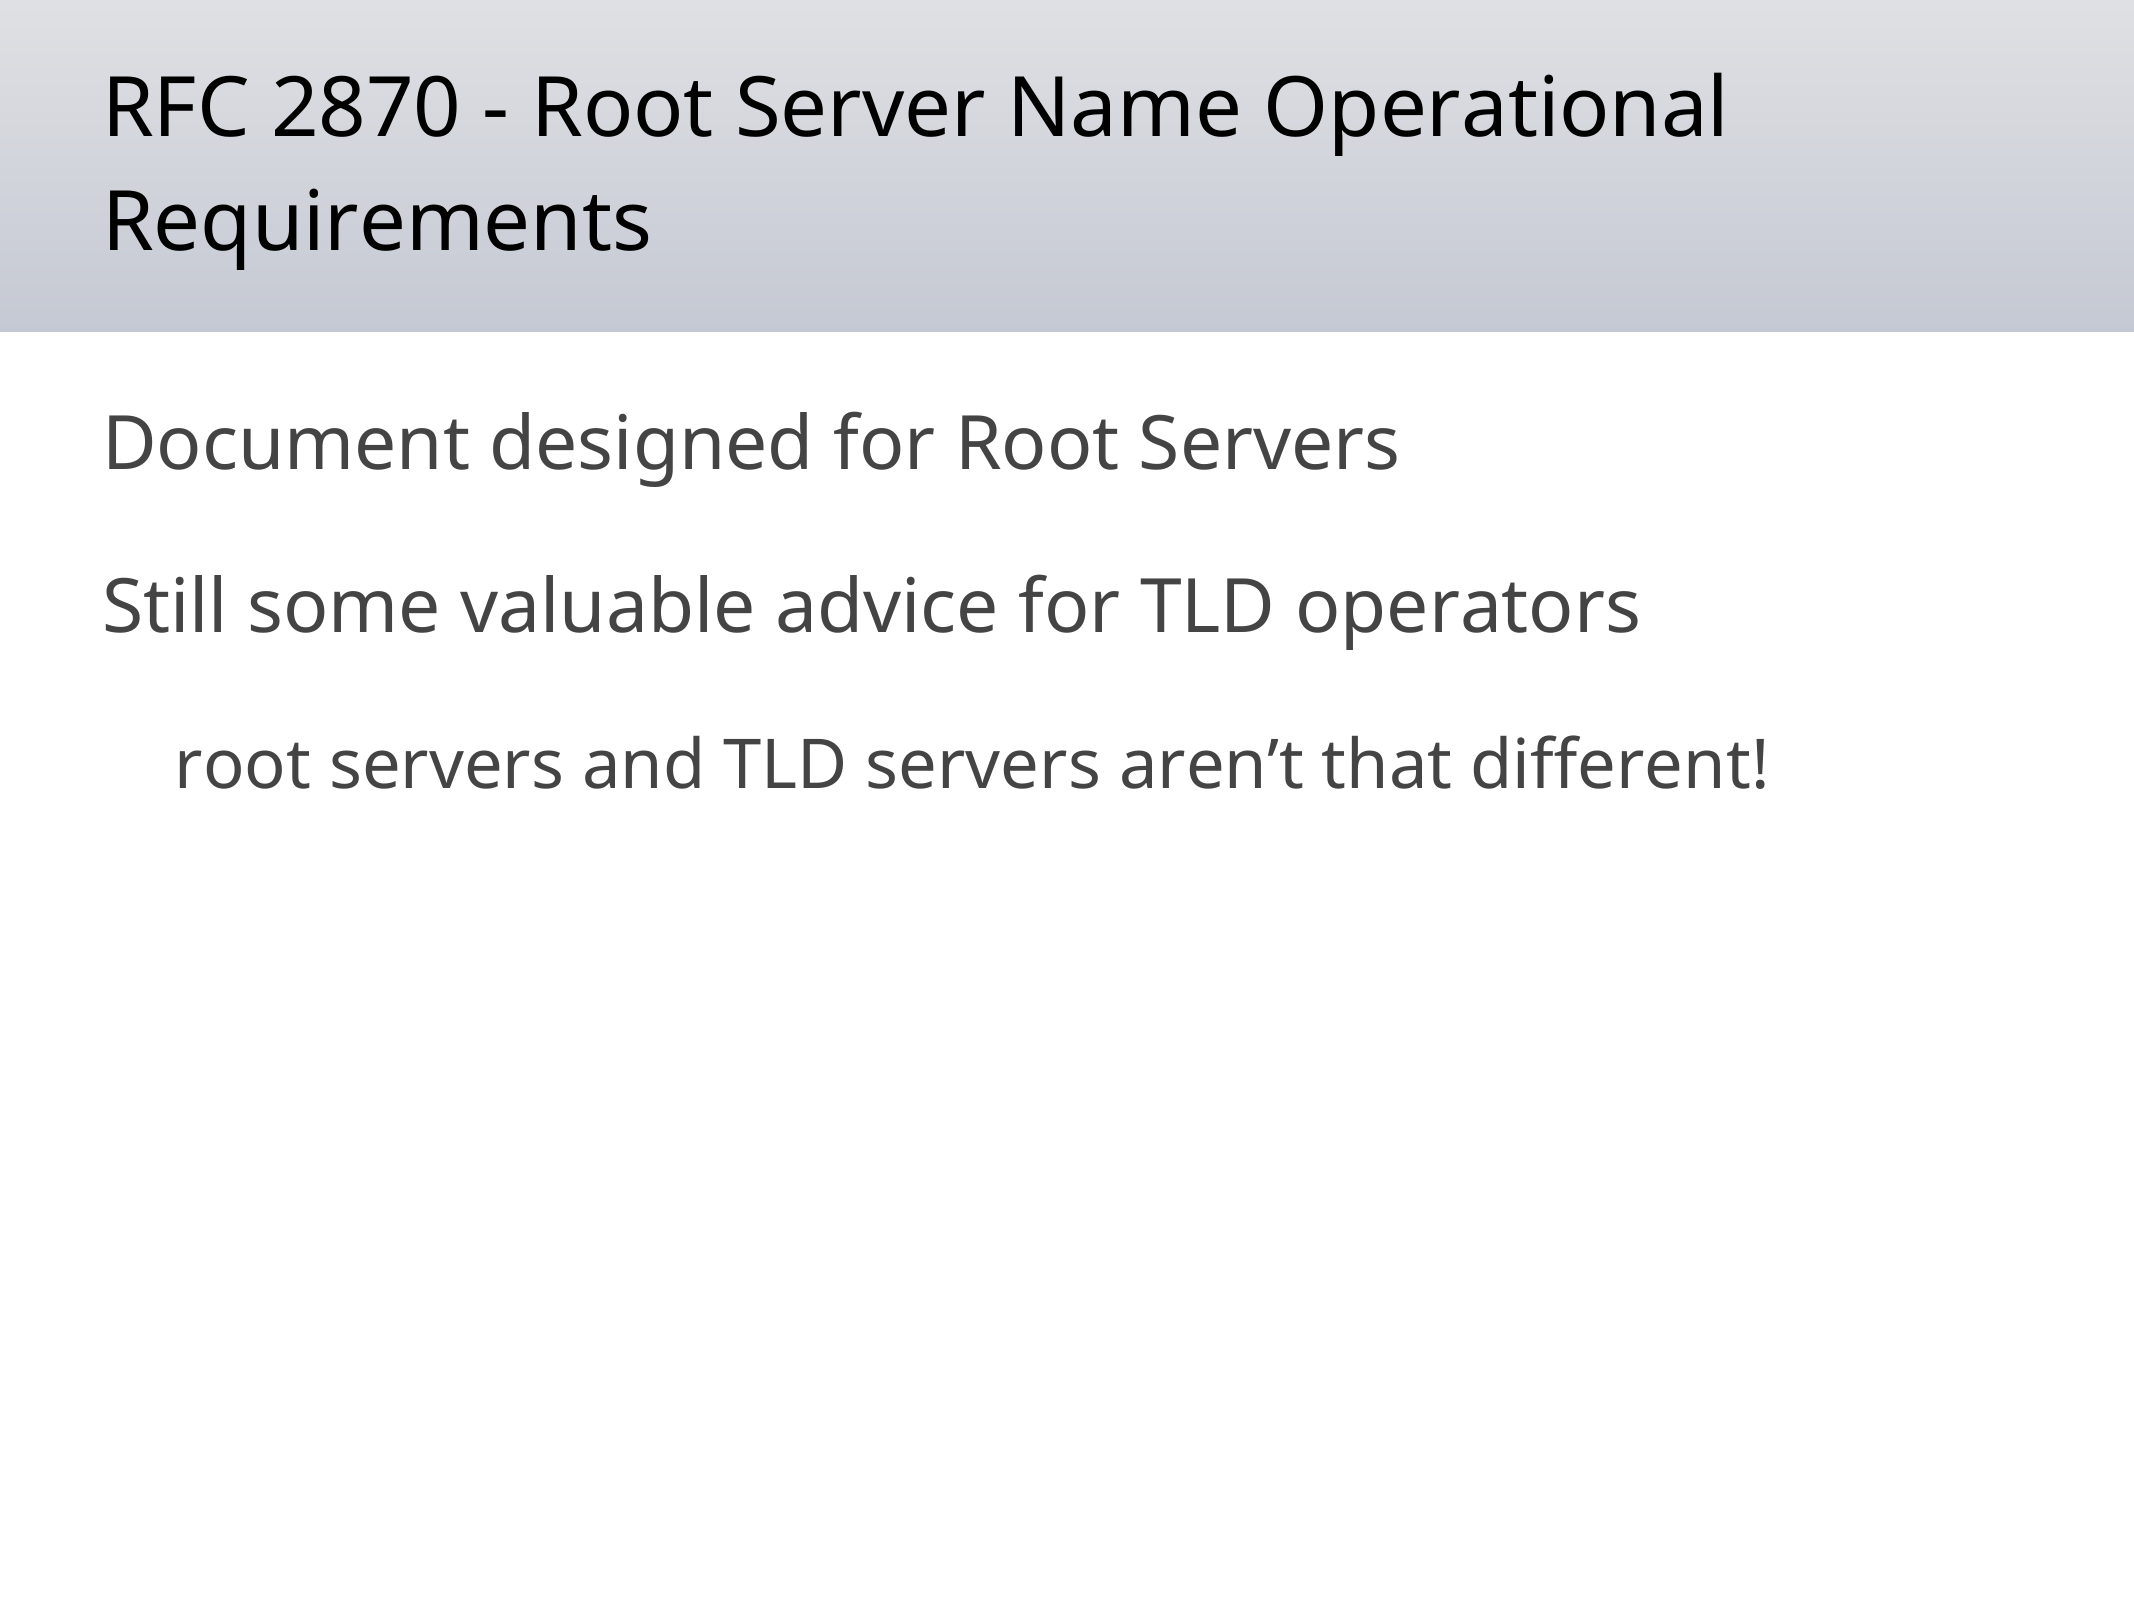

# RFC 2870 - Root Server Name Operational Requirements
Document designed for Root Servers
Still some valuable advice for TLD operators
root servers and TLD servers aren’t that different!